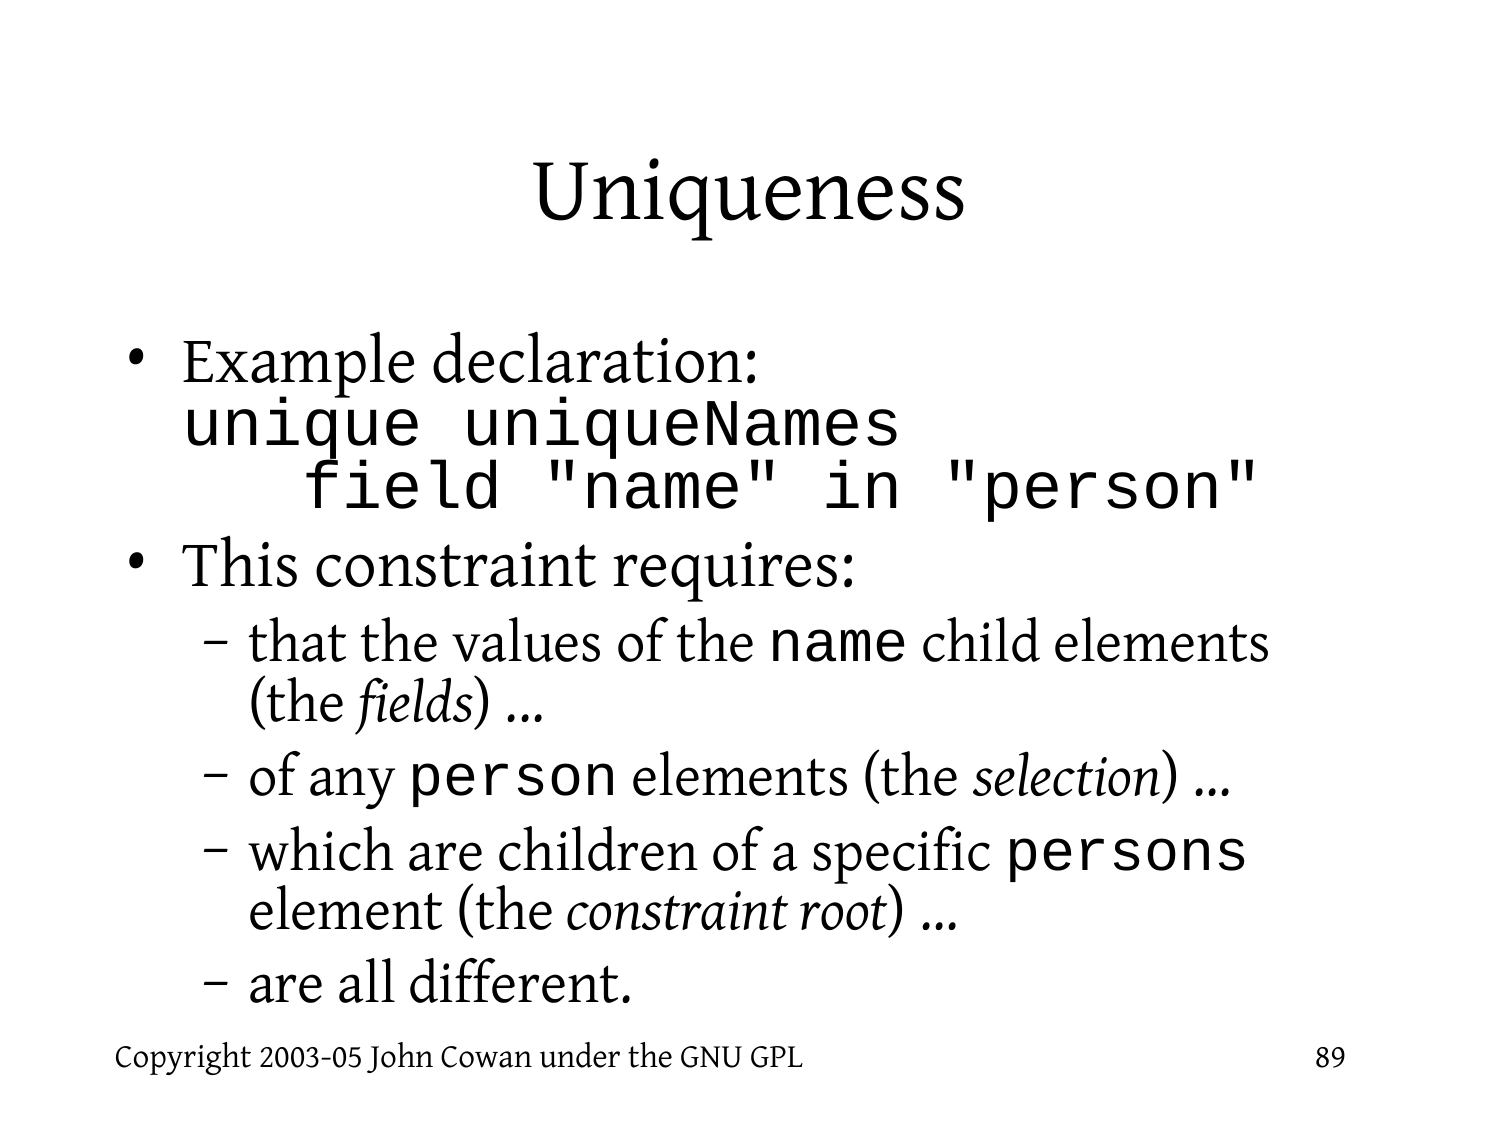

# Uniqueness
Example declaration:
unique uniqueNames
 field "name" in "person"
This constraint requires:
that the values of the name child elements (the fields) ...
of any person elements (the selection) ...
which are children of a specific persons element (the constraint root) ...
are all different.